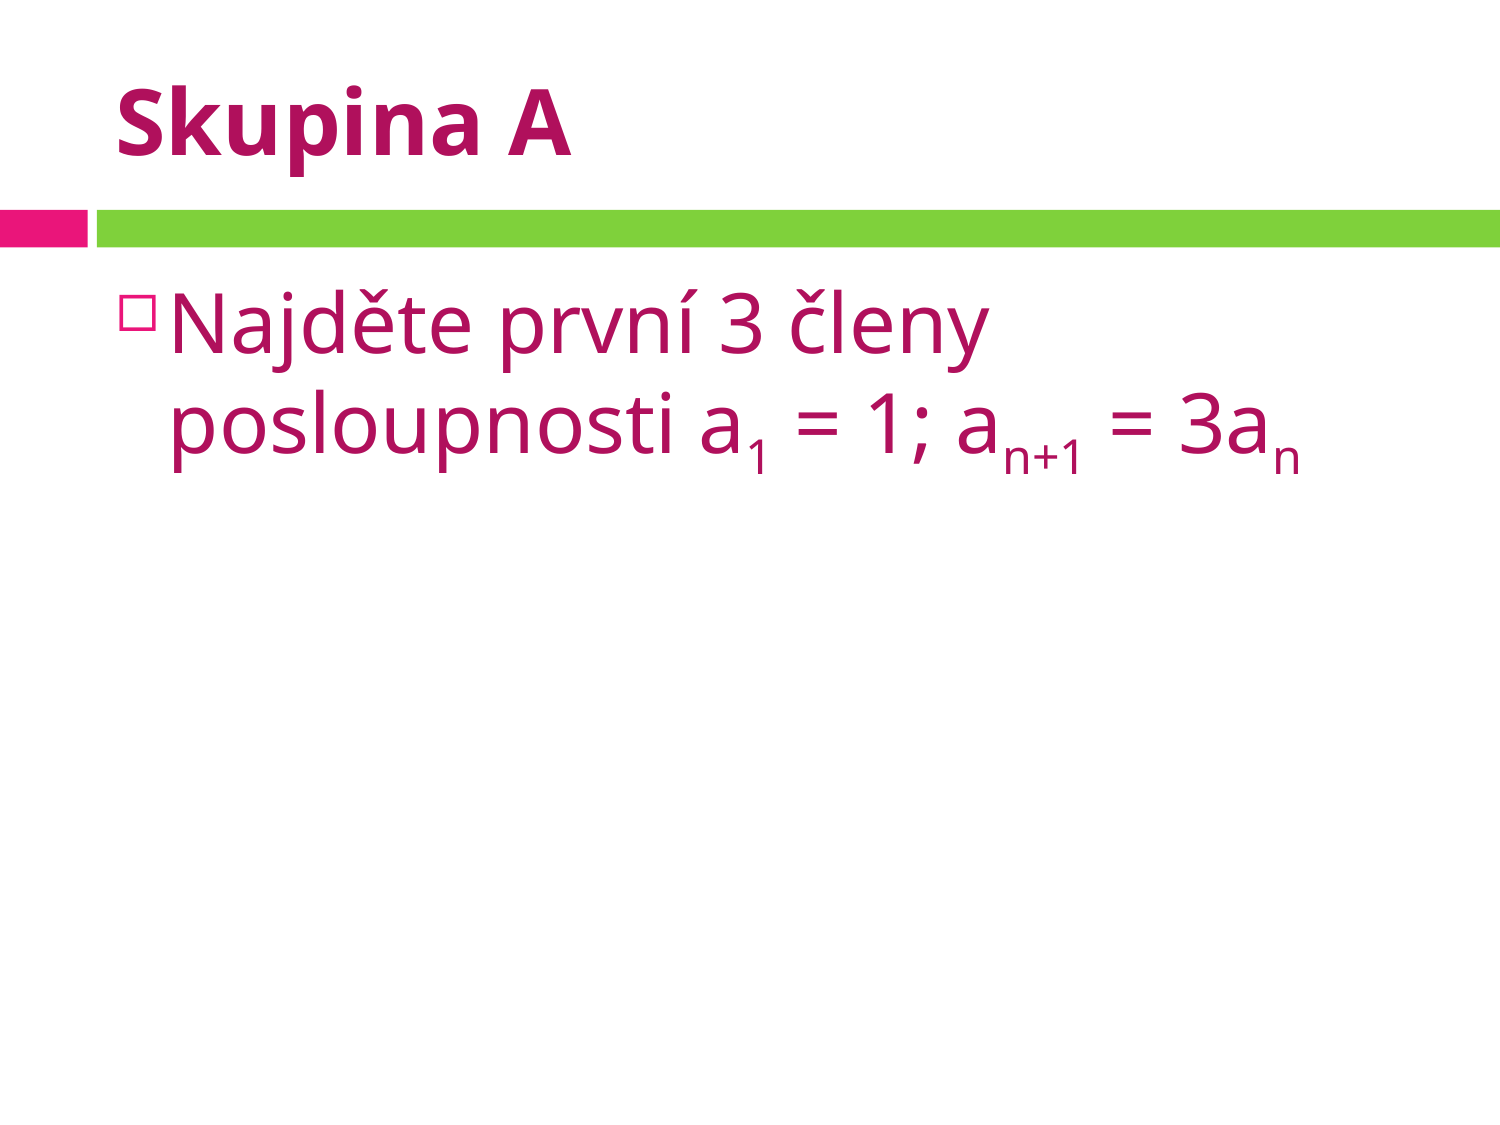

# Skupina A
Najděte první 3 členy posloupnosti a1 = 1; an+1 = 3an